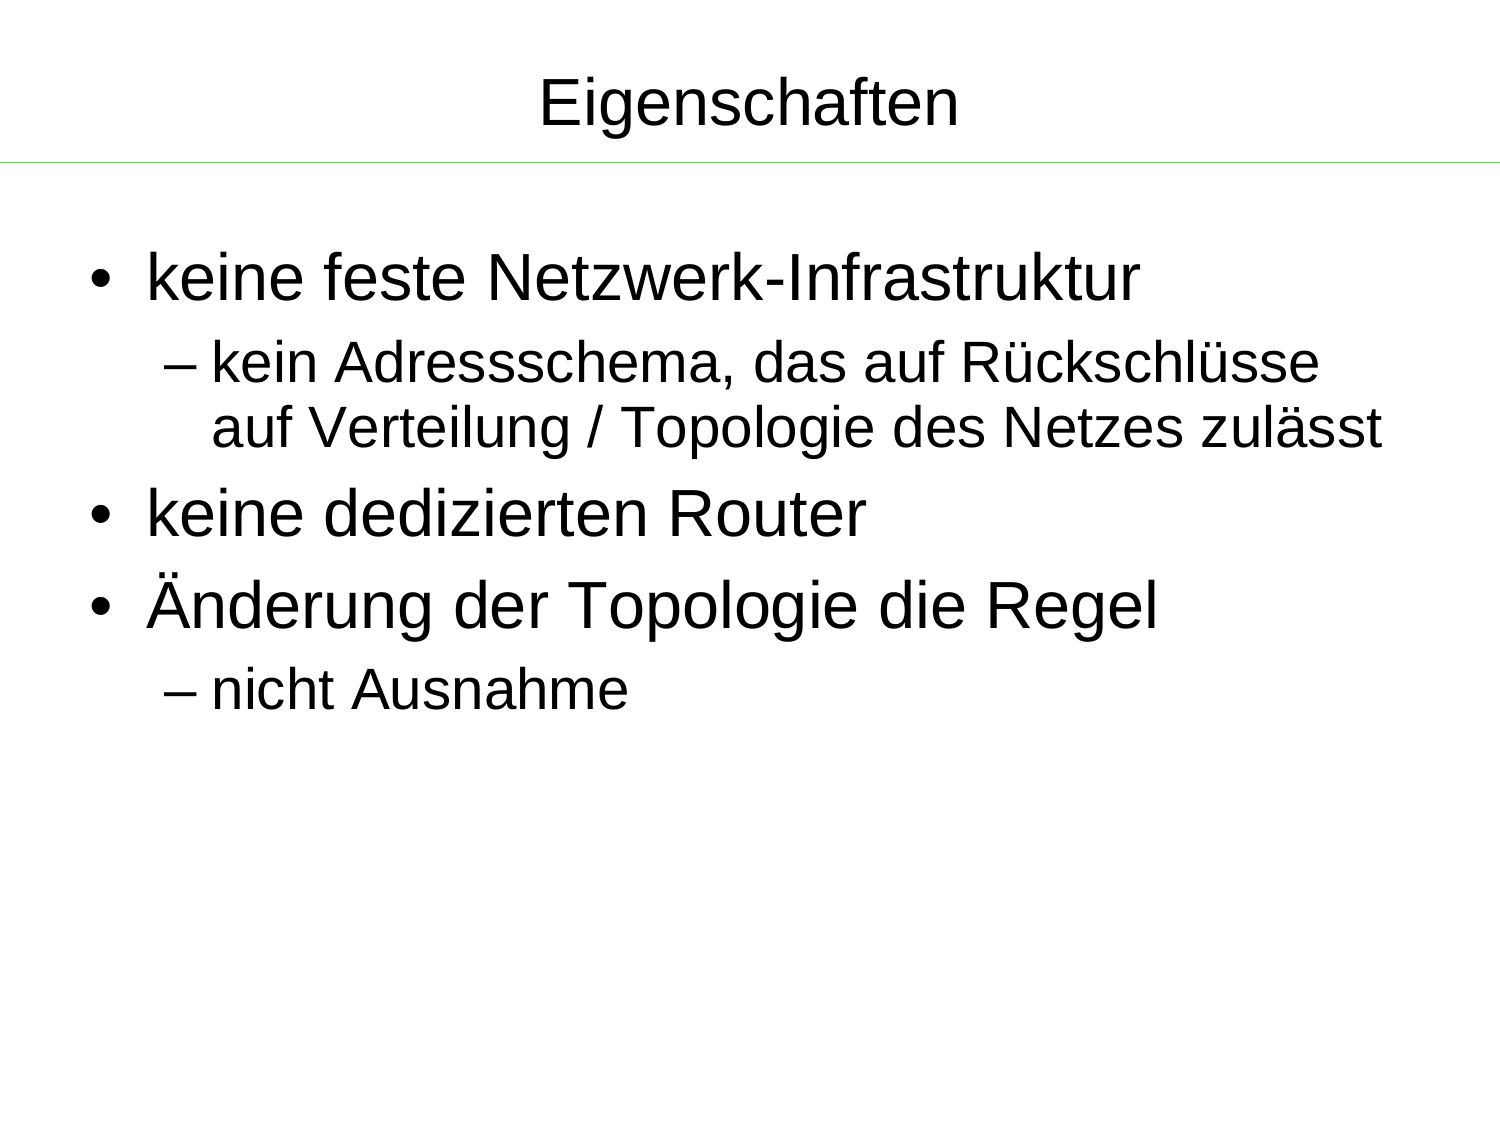

# Eigenschaften
keine feste Netzwerk-Infrastruktur
kein Adressschema, das auf Rückschlüsse auf Verteilung / Topologie des Netzes zulässt
keine dedizierten Router
Änderung der Topologie die Regel
nicht Ausnahme